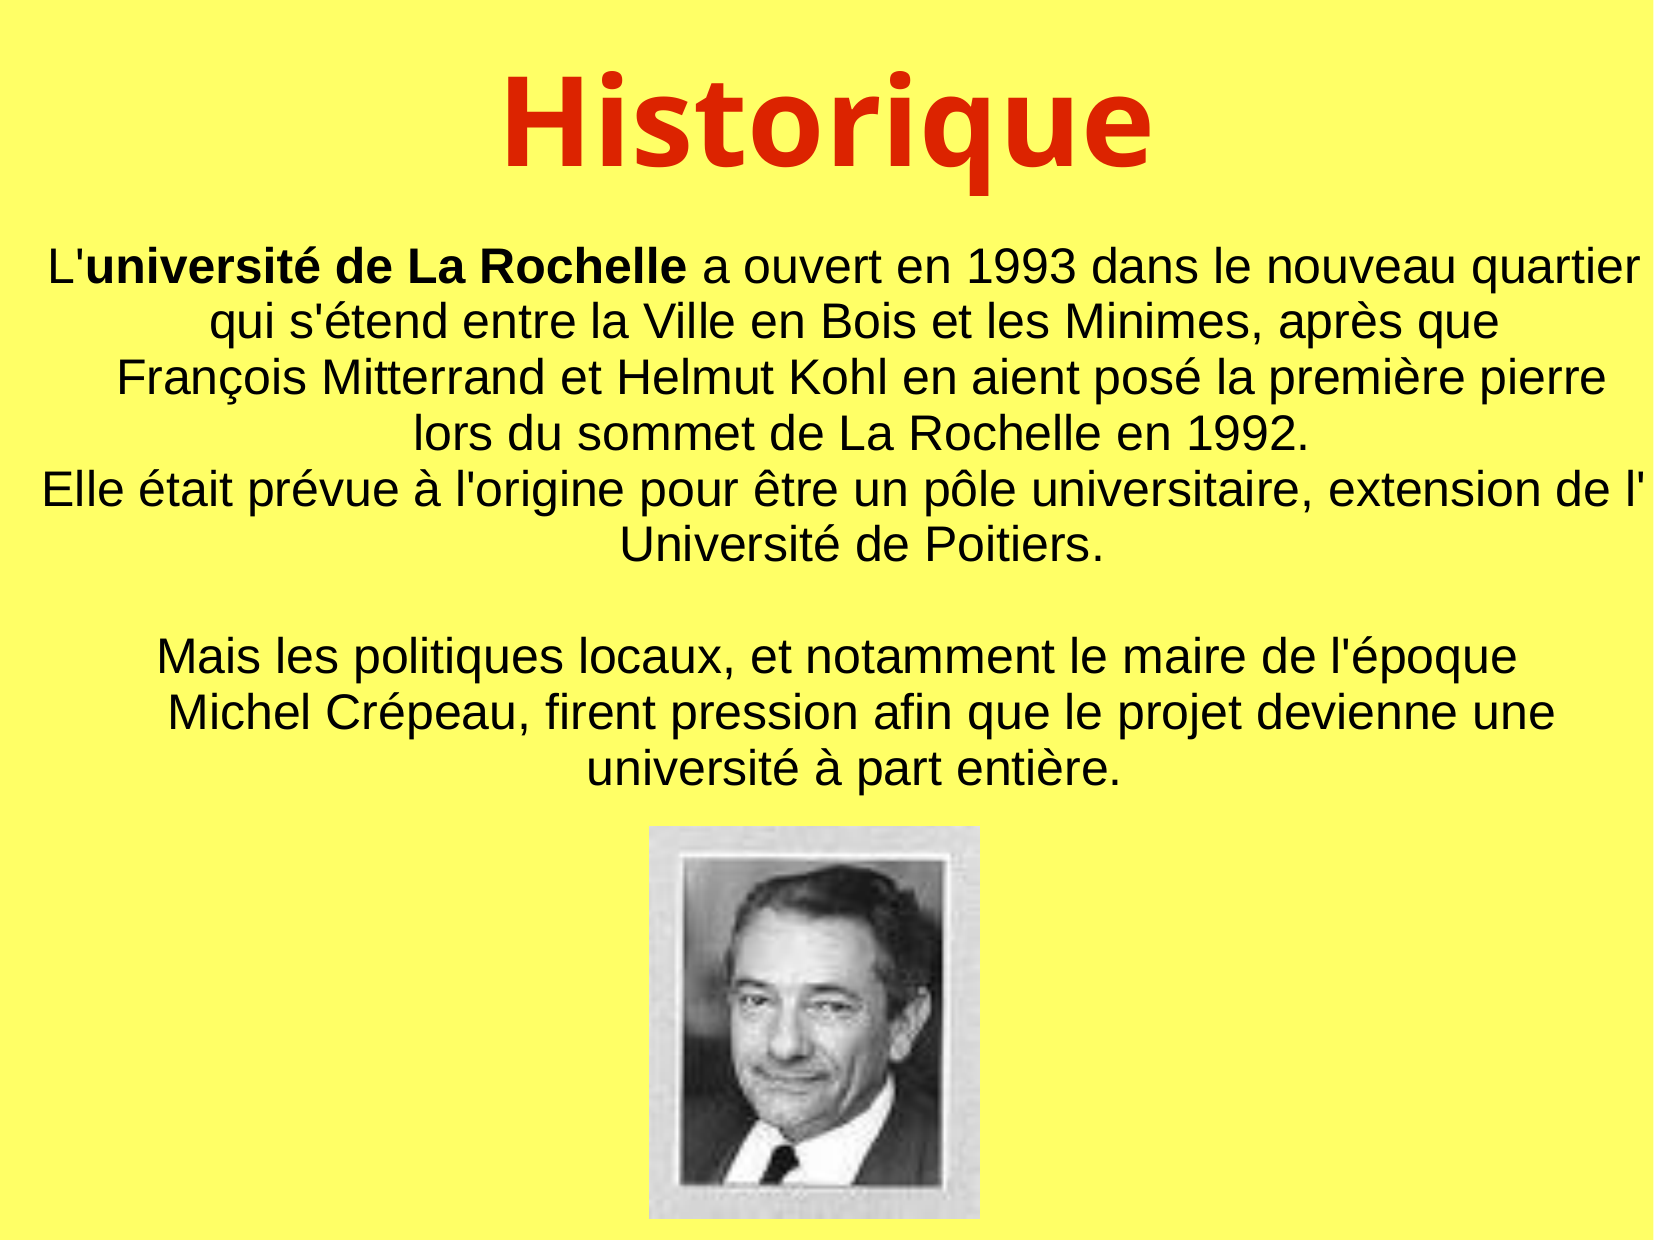

# L'université de La Rochelle a ouvert en 1993 dans le nouveau quartier qui s'étend entre la Ville en Bois et les Minimes, après que François Mitterrand et Helmut Kohl en aient posé la première pierre lors du sommet de La Rochelle en 1992.
Elle était prévue à l'origine pour être un pôle universitaire, extension de l'Université de Poitiers.
Mais les politiques locaux, et notamment le maire de l'époque Michel Crépeau, firent pression afin que le projet devienne une université à part entière.
Historique